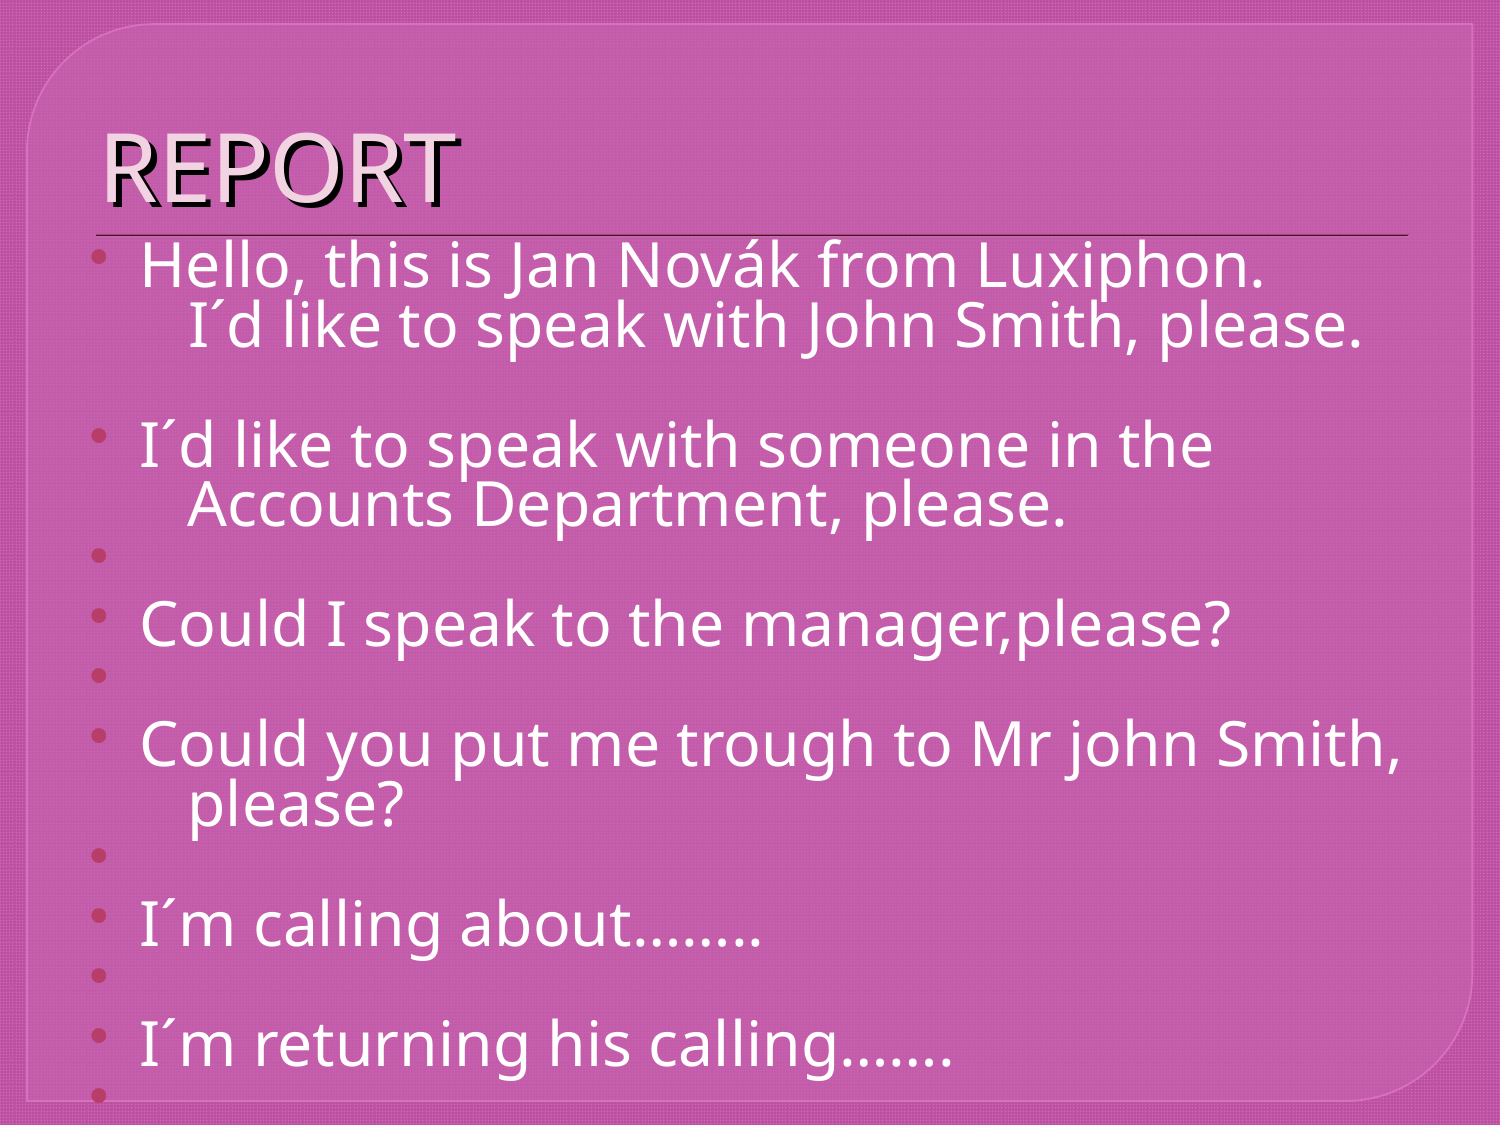

# REPORT
Hello, this is Jan Novák from Luxiphon.
 I´d like to speak with John Smith, please.
I´d like to speak with someone in the Accounts Department, please.
Could I speak to the manager,please?
Could you put me trough to Mr john Smith, please?
I´m calling about……..
I´m returning his calling…….